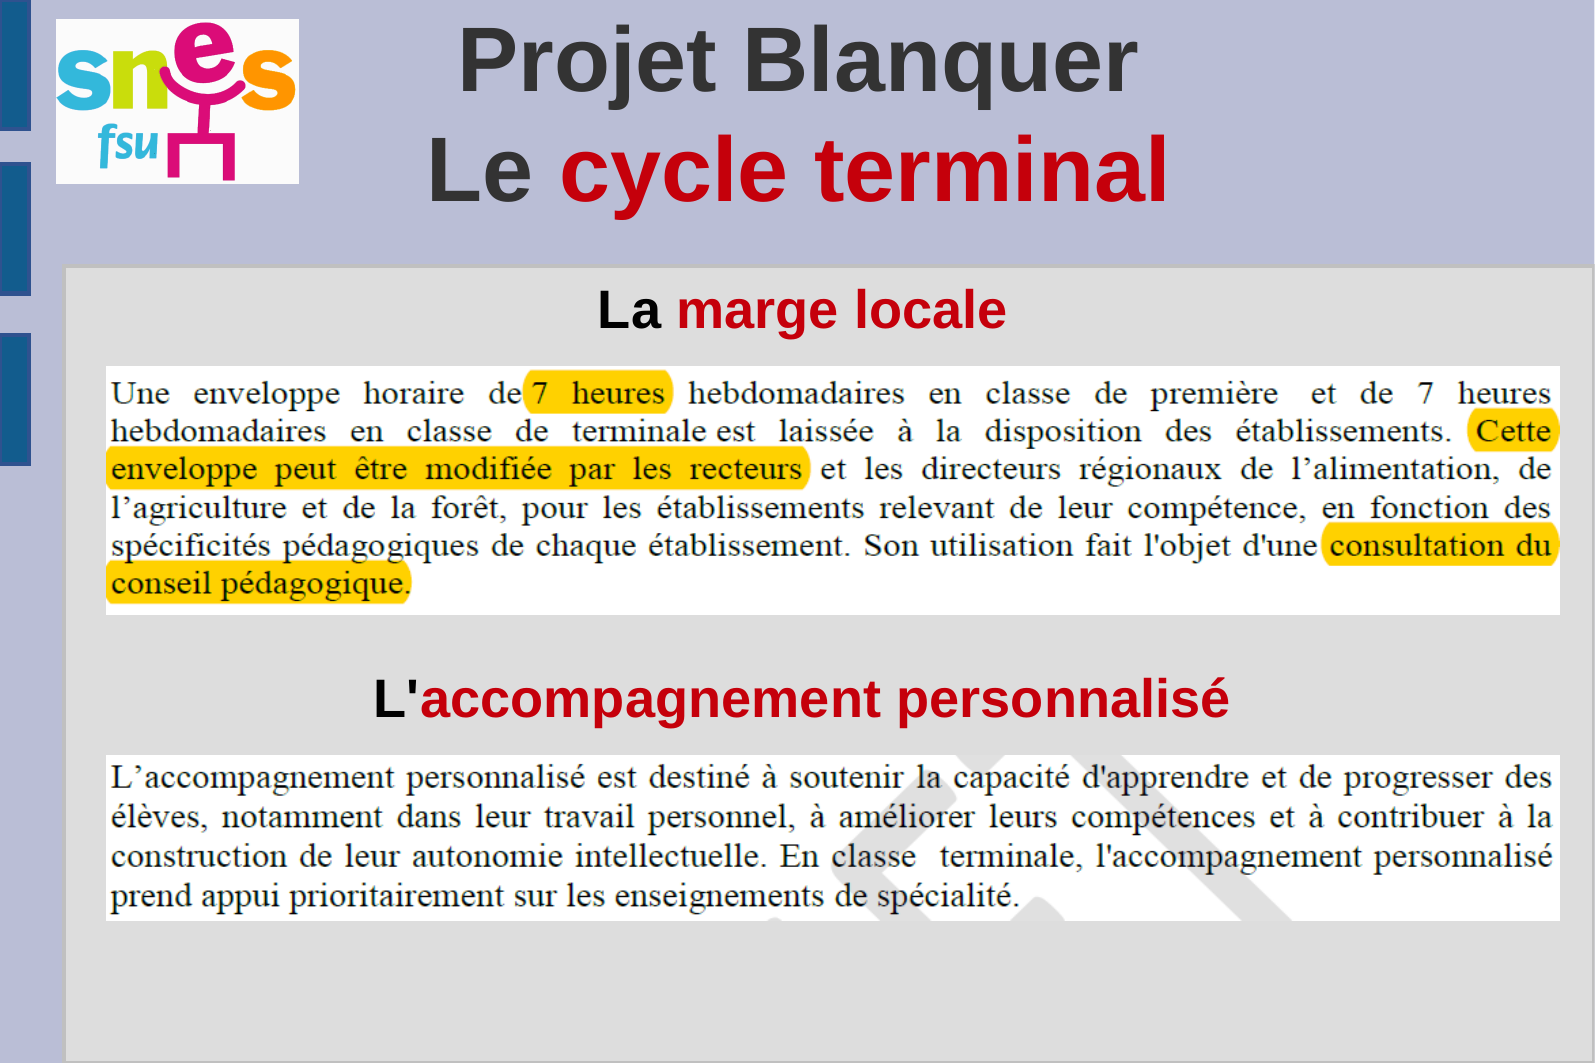

# Projet Blanquer Le cycle terminal
La marge locale
L'accompagnement personnalisé